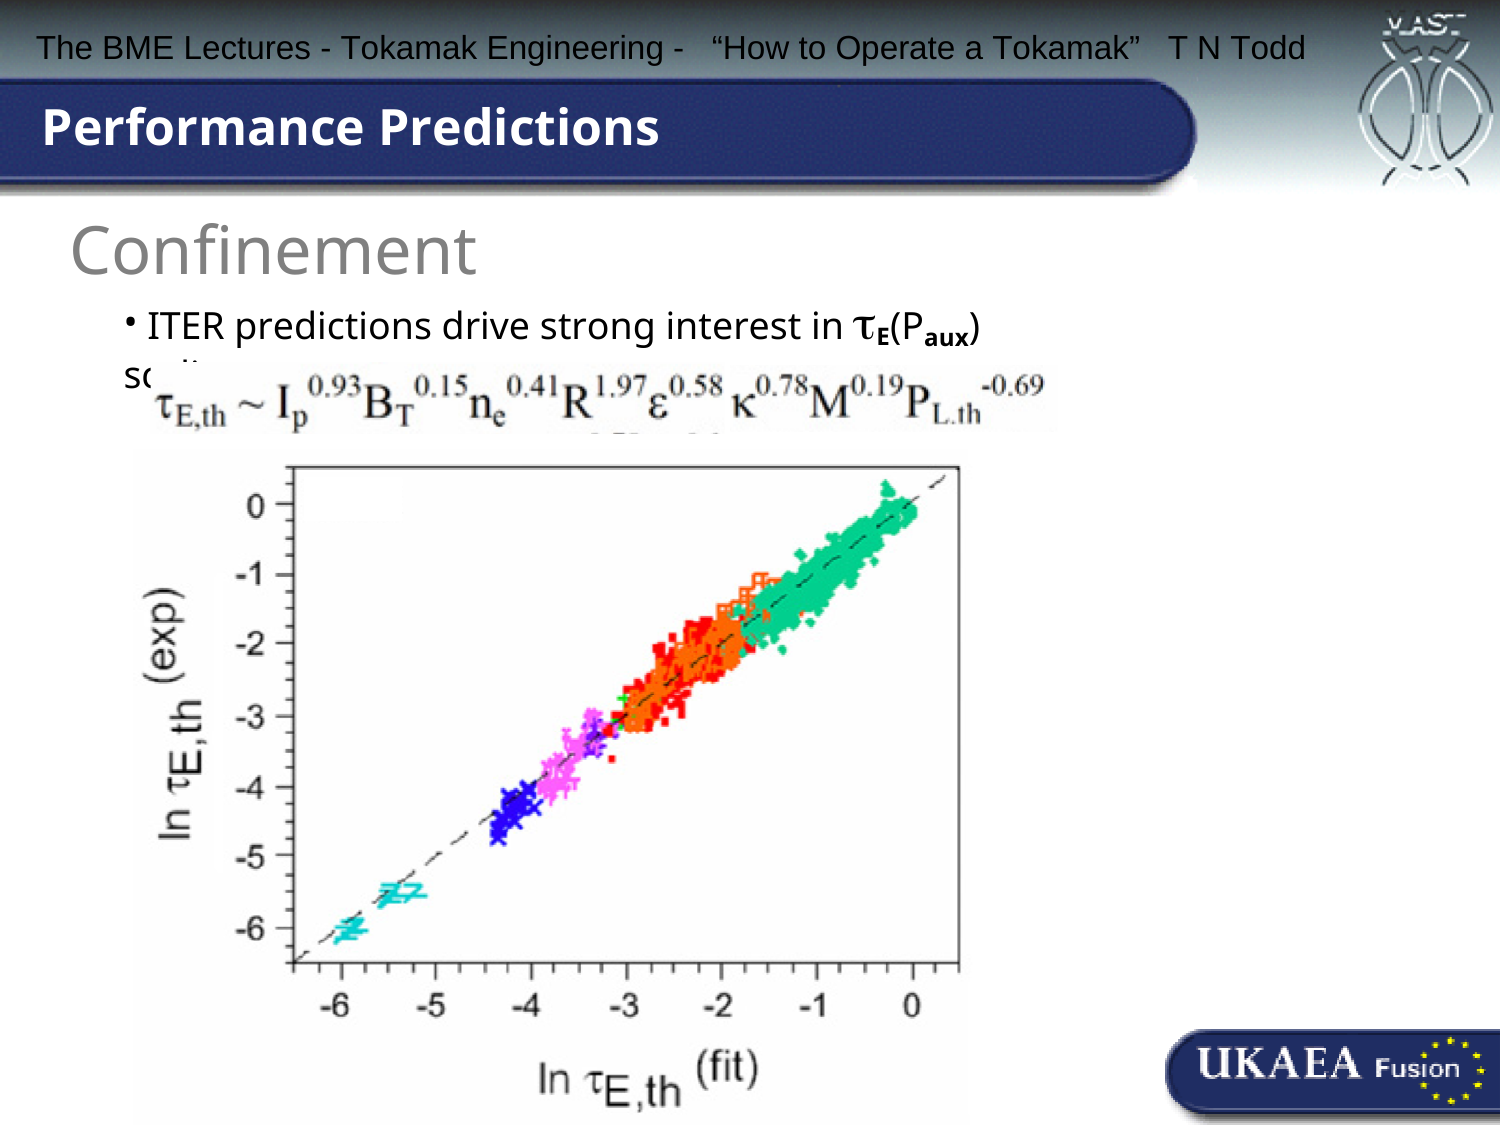

Performance Predictions
The BME Lectures - Tokamak Engineering - “How to Operate a Tokamak” T N Todd
Confinement
 ITER predictions drive strong interest in E(Paux) scalings